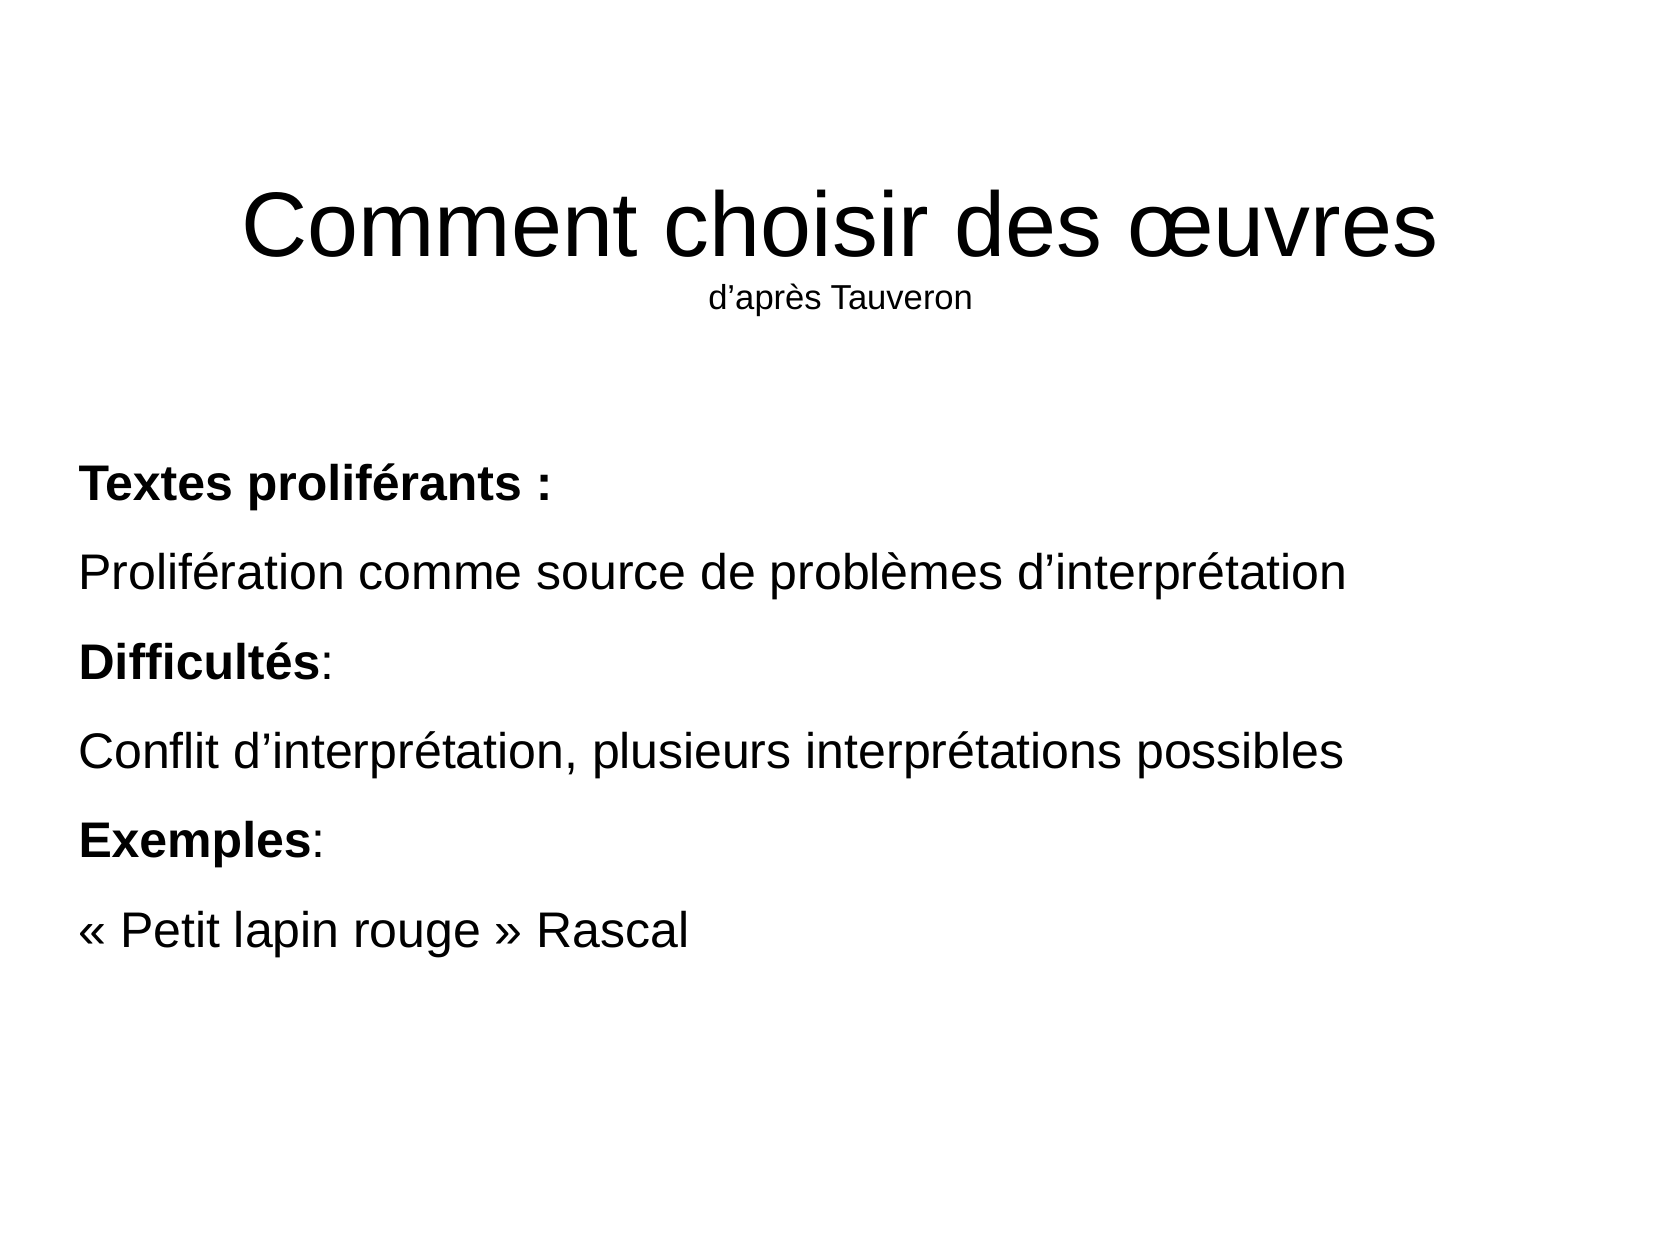

# Comment choisir des œuvres d’après Tauveron
Textes proliférants :
Prolifération comme source de problèmes d’interprétation
Difficultés:
Conflit d’interprétation, plusieurs interprétations possibles
Exemples:
« Petit lapin rouge » Rascal